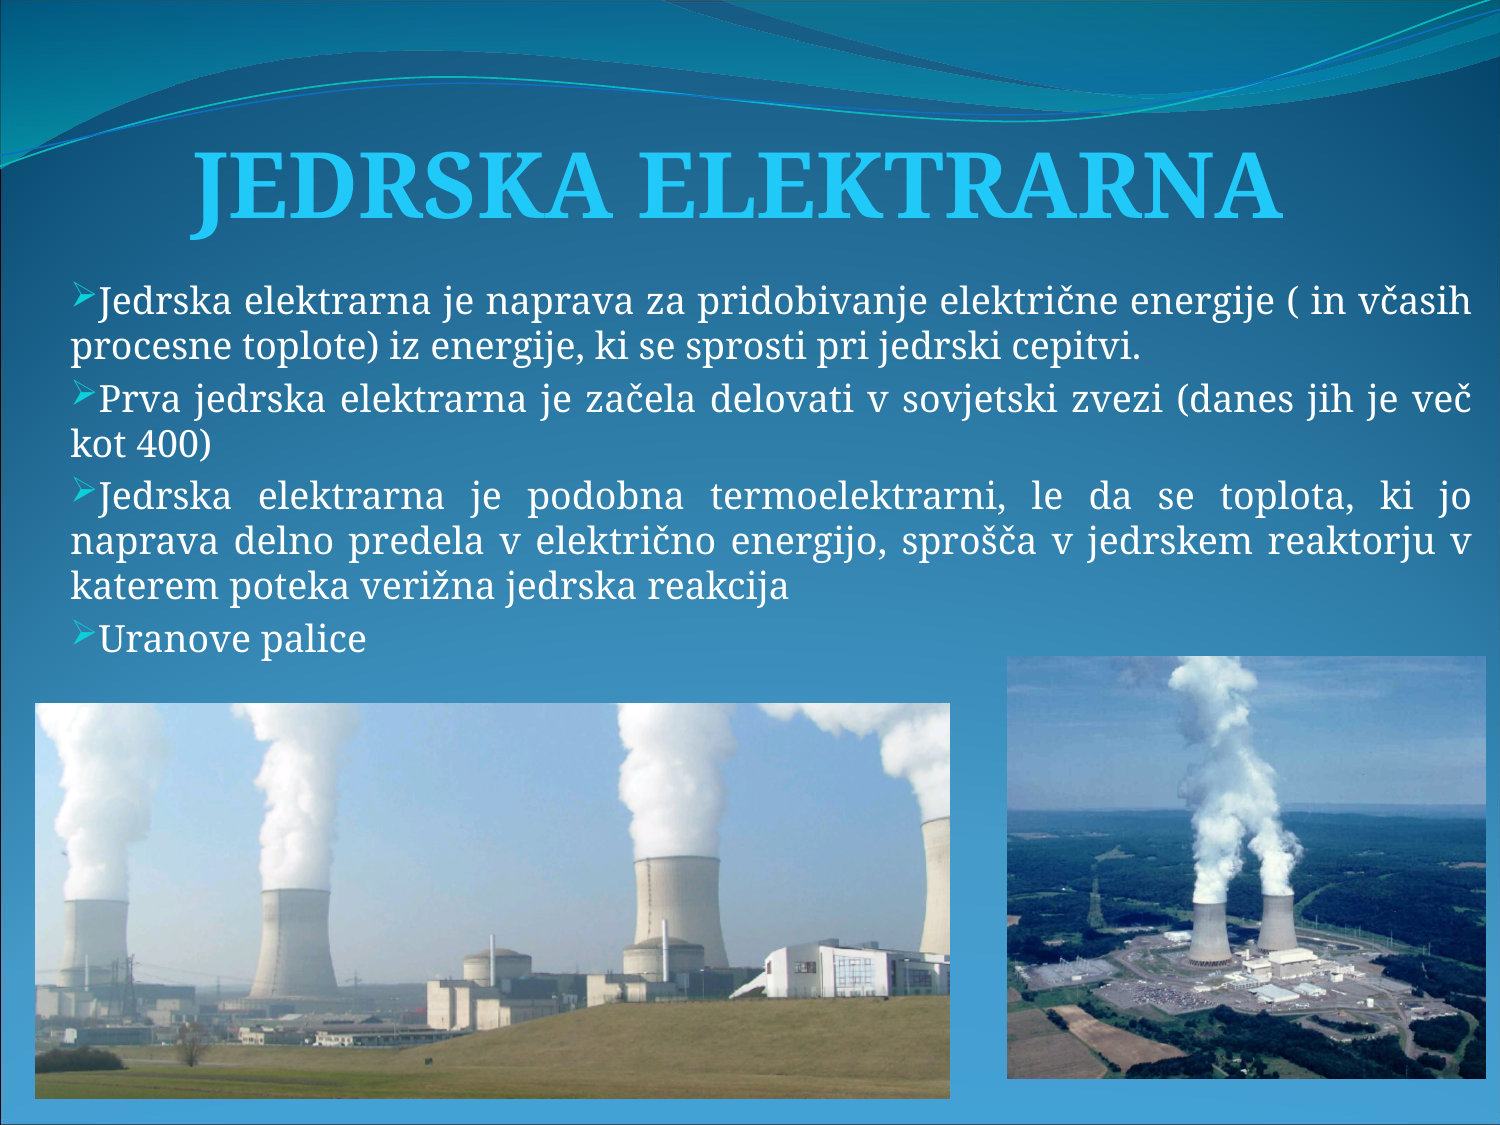

JEDRSKA ELEKTRARNA
# Jedrska elektrarna je naprava za pridobivanje električne energije ( in včasih procesne toplote) iz energije, ki se sprosti pri jedrski cepitvi.
Prva jedrska elektrarna je začela delovati v sovjetski zvezi (danes jih je več kot 400)
Jedrska elektrarna je podobna termoelektrarni, le da se toplota, ki jo naprava delno predela v električno energijo, sprošča v jedrskem reaktorju v katerem poteka verižna jedrska reakcija
Uranove palice